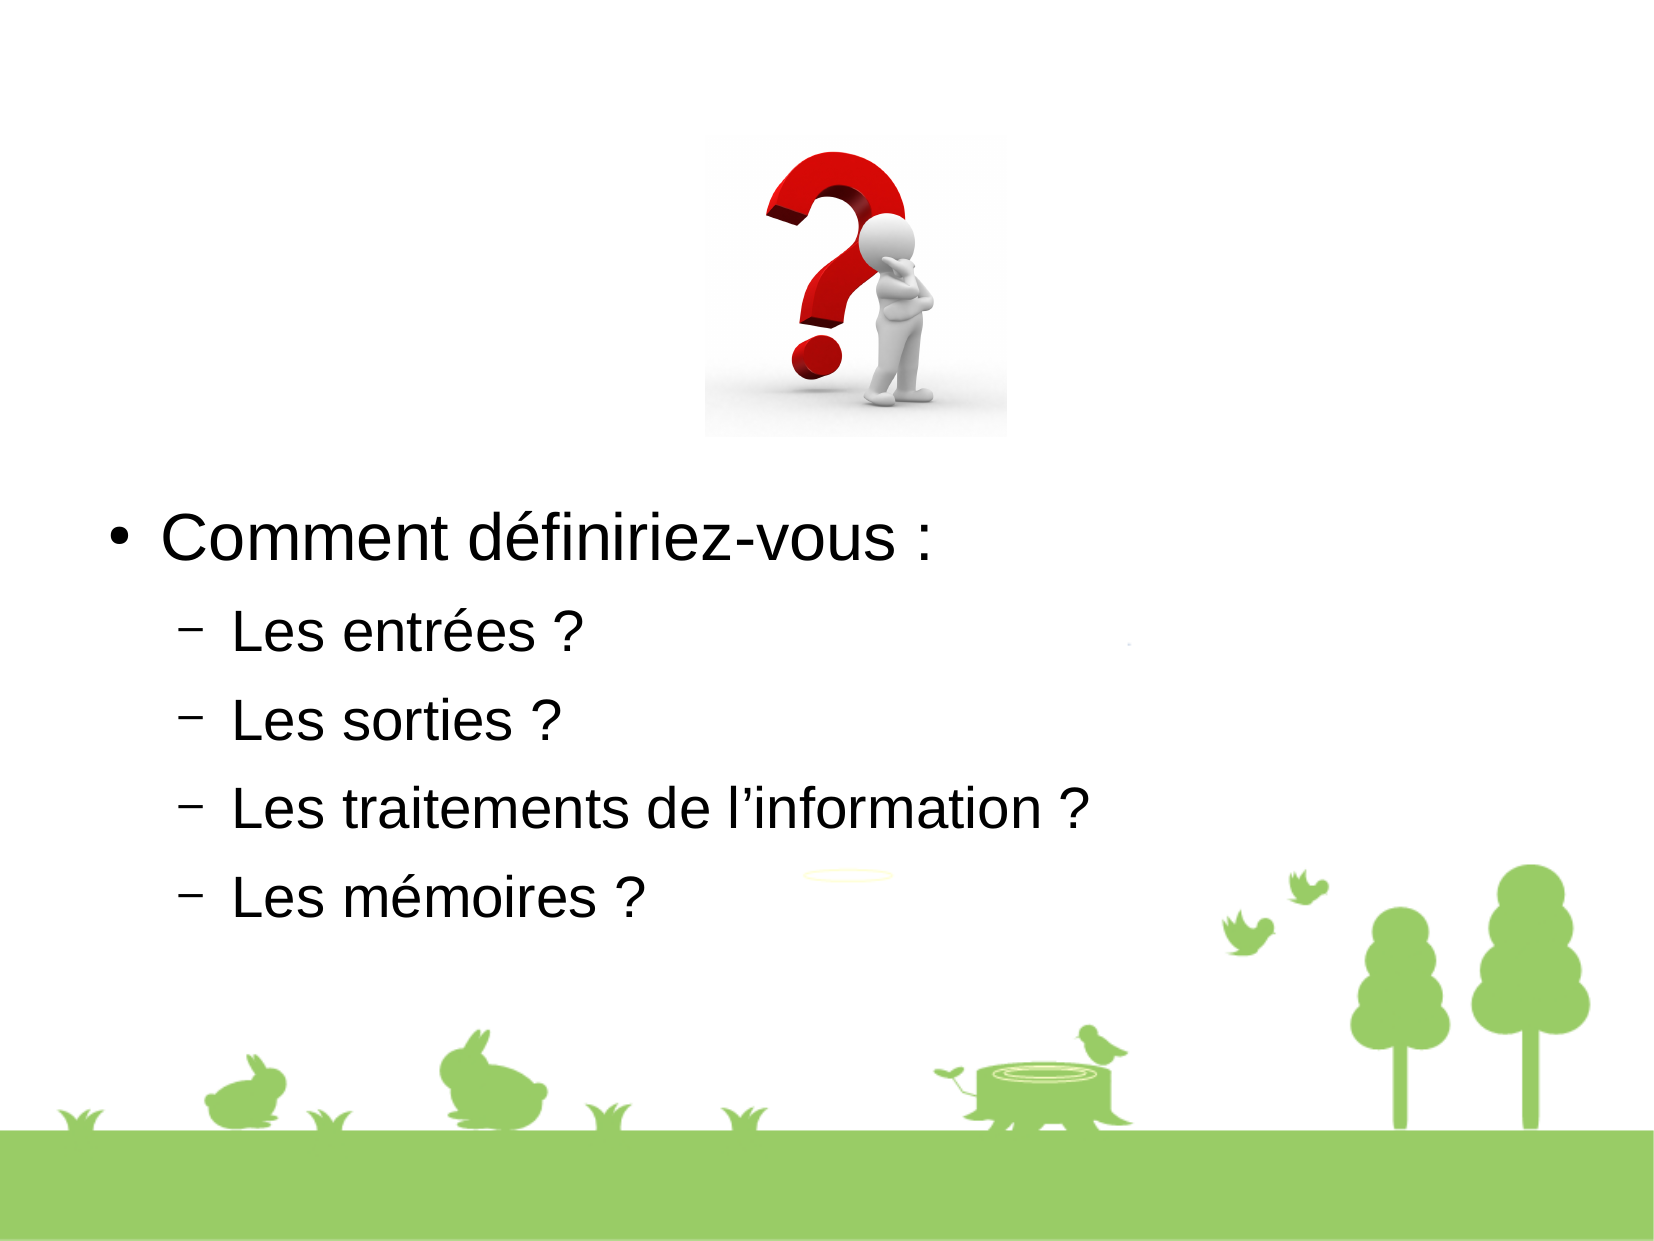

# Comment définiriez-vous :
Les entrées ?
Les sorties ?
Les traitements de l’information ?
Les mémoires ?